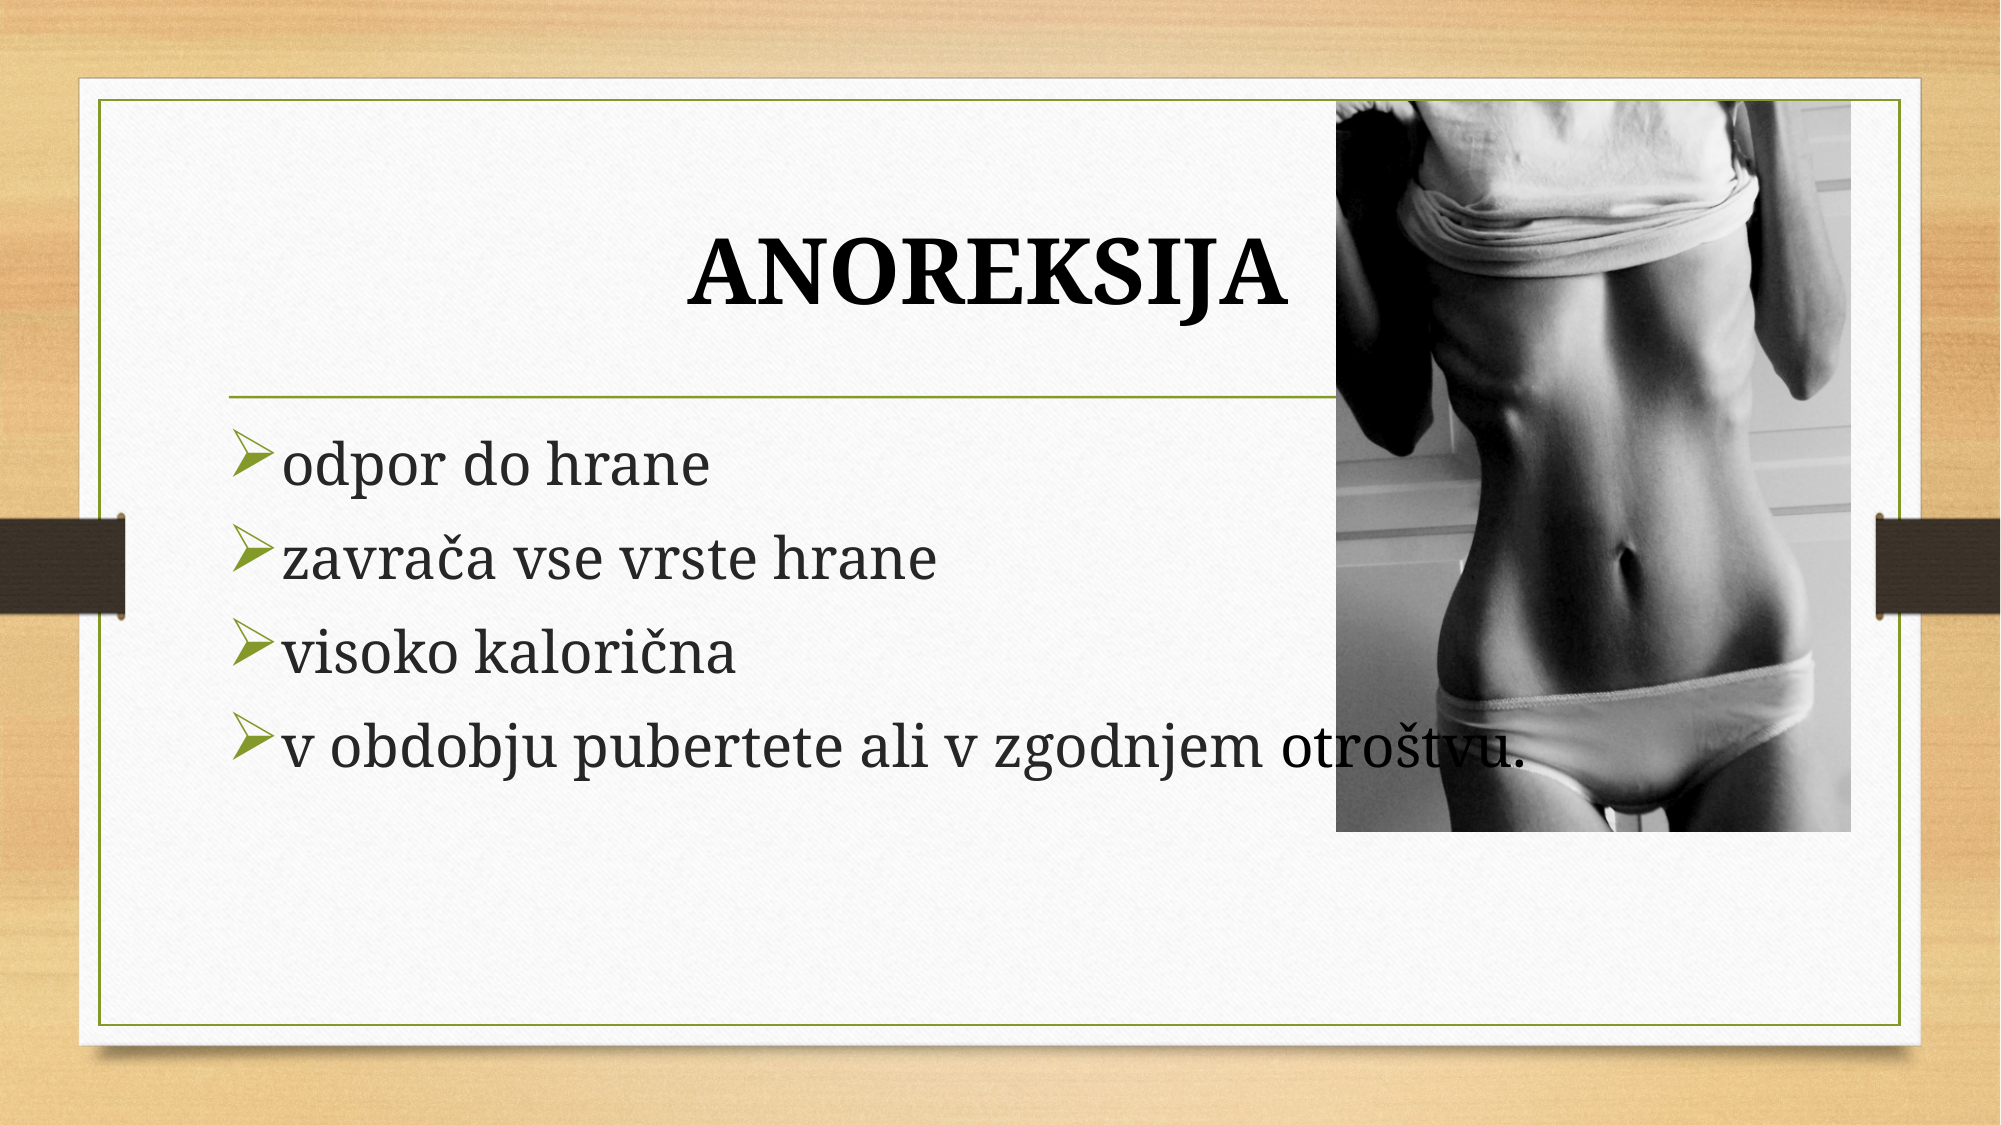

# ANOREKSIJA
odpor do hrane
zavrača vse vrste hrane
visoko kalorična
v obdobju pubertete ali v zgodnjem otroštvu.